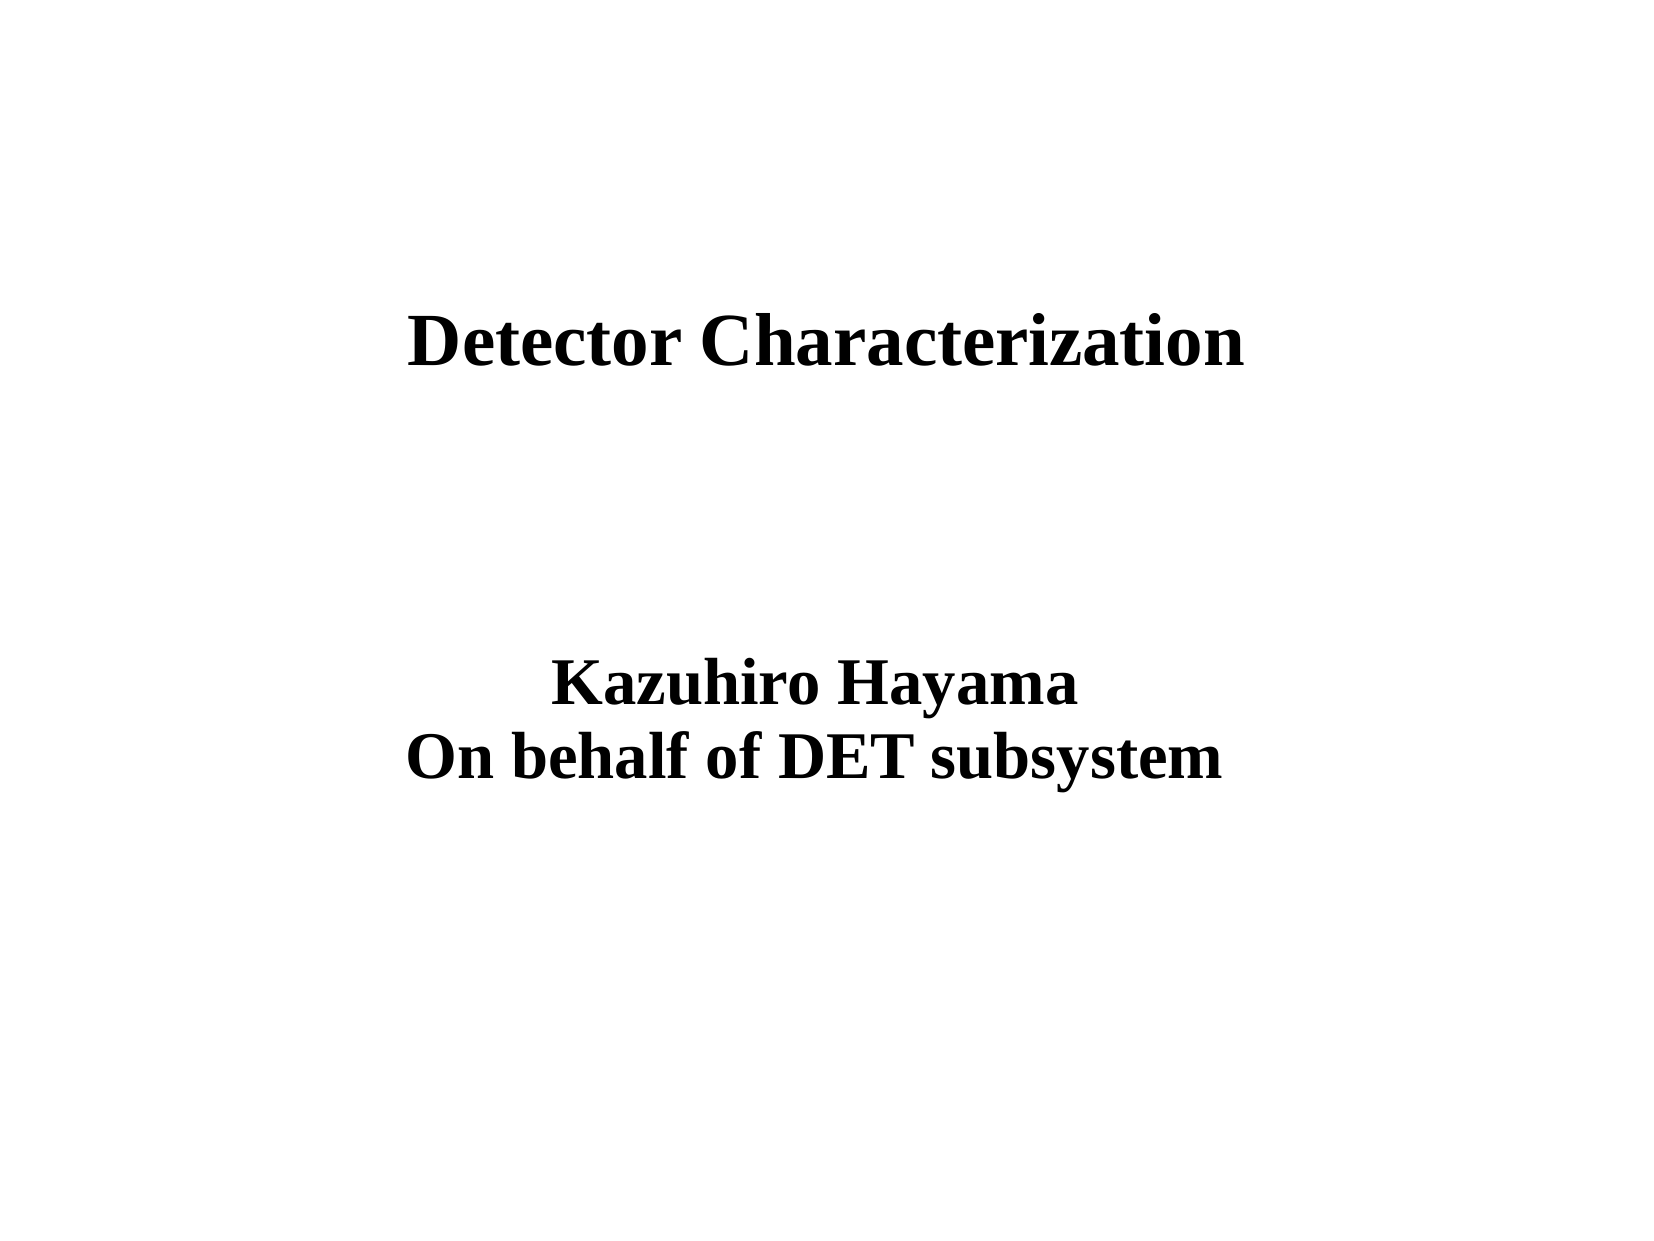

# Detector Characterization
Kazuhiro Hayama
On behalf of DET subsystem